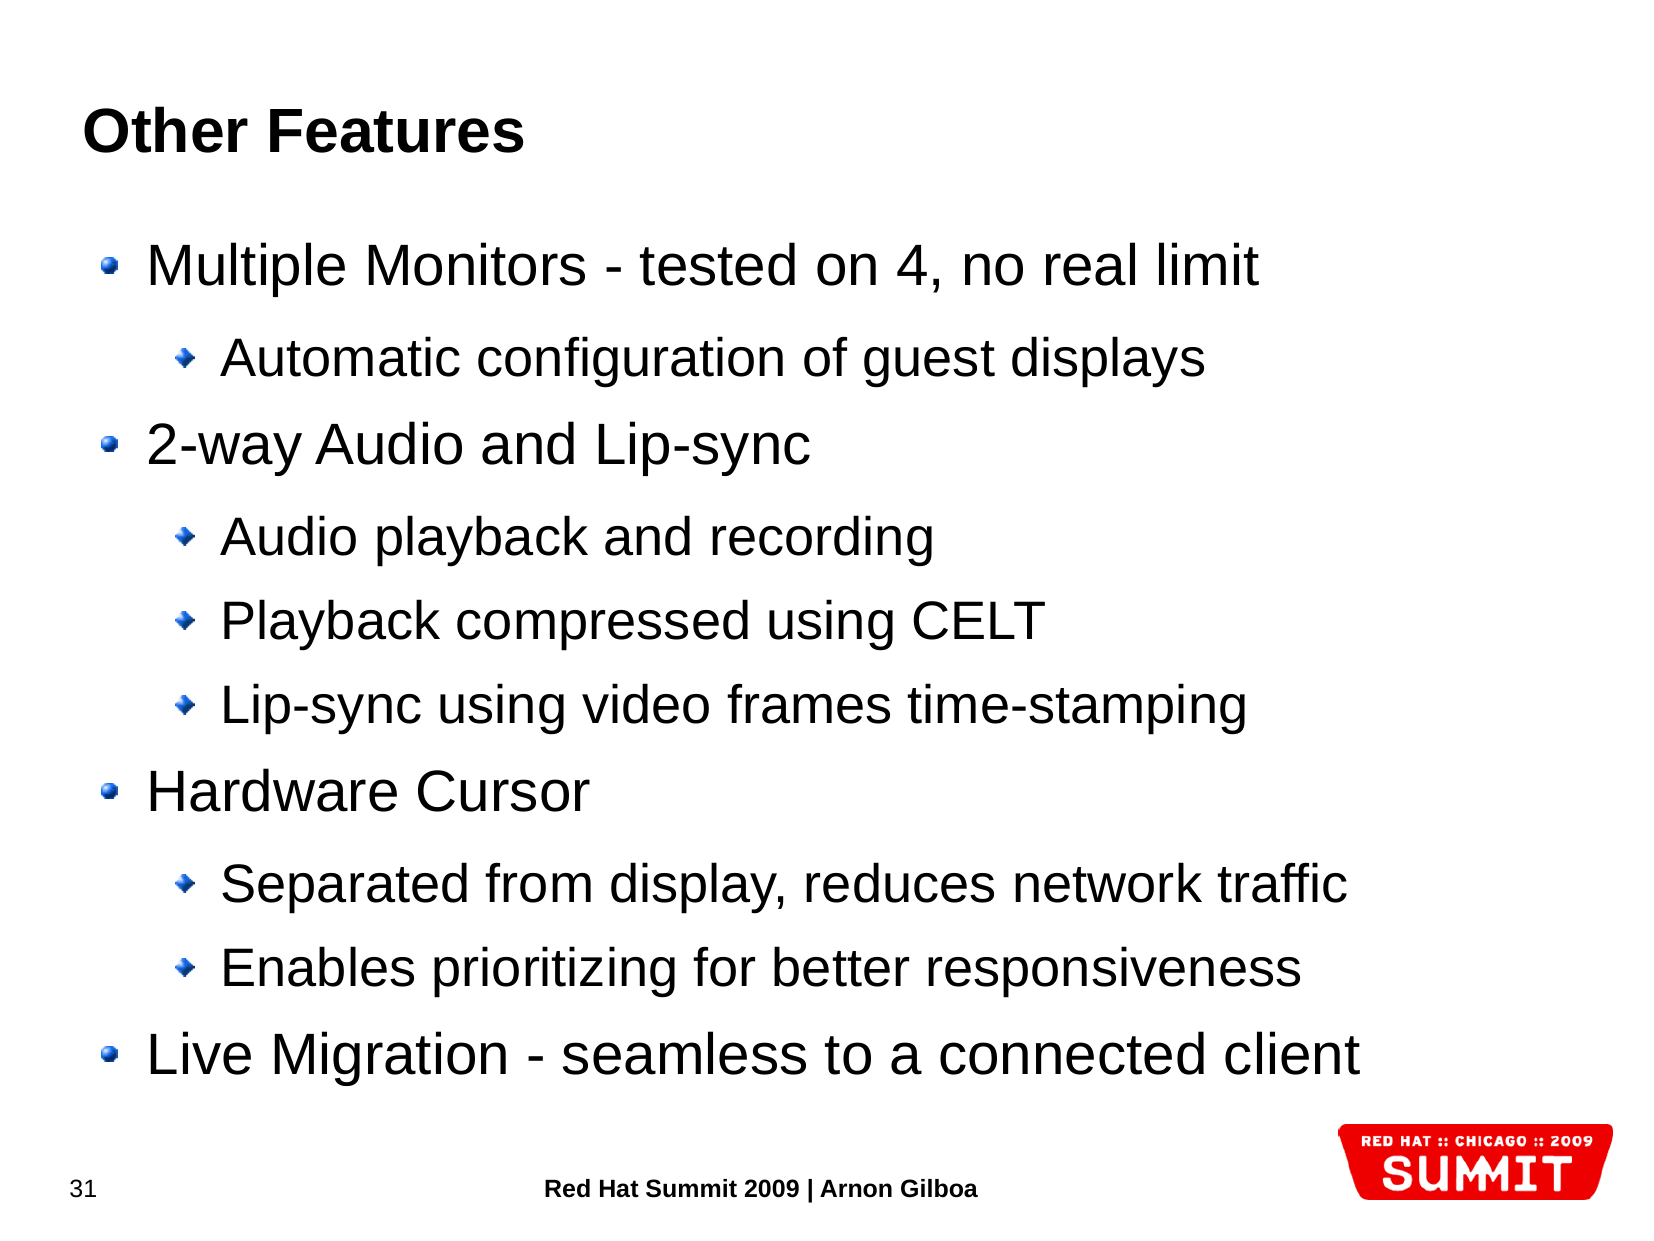

# Other Features
Multiple Monitors - tested on 4, no real limit
Automatic configuration of guest displays
2-way Audio and Lip-sync
Audio playback and recording
Playback compressed using CELT
Lip-sync using video frames time-stamping
Hardware Cursor
Separated from display, reduces network traffic
Enables prioritizing for better responsiveness
Live Migration - seamless to a connected client